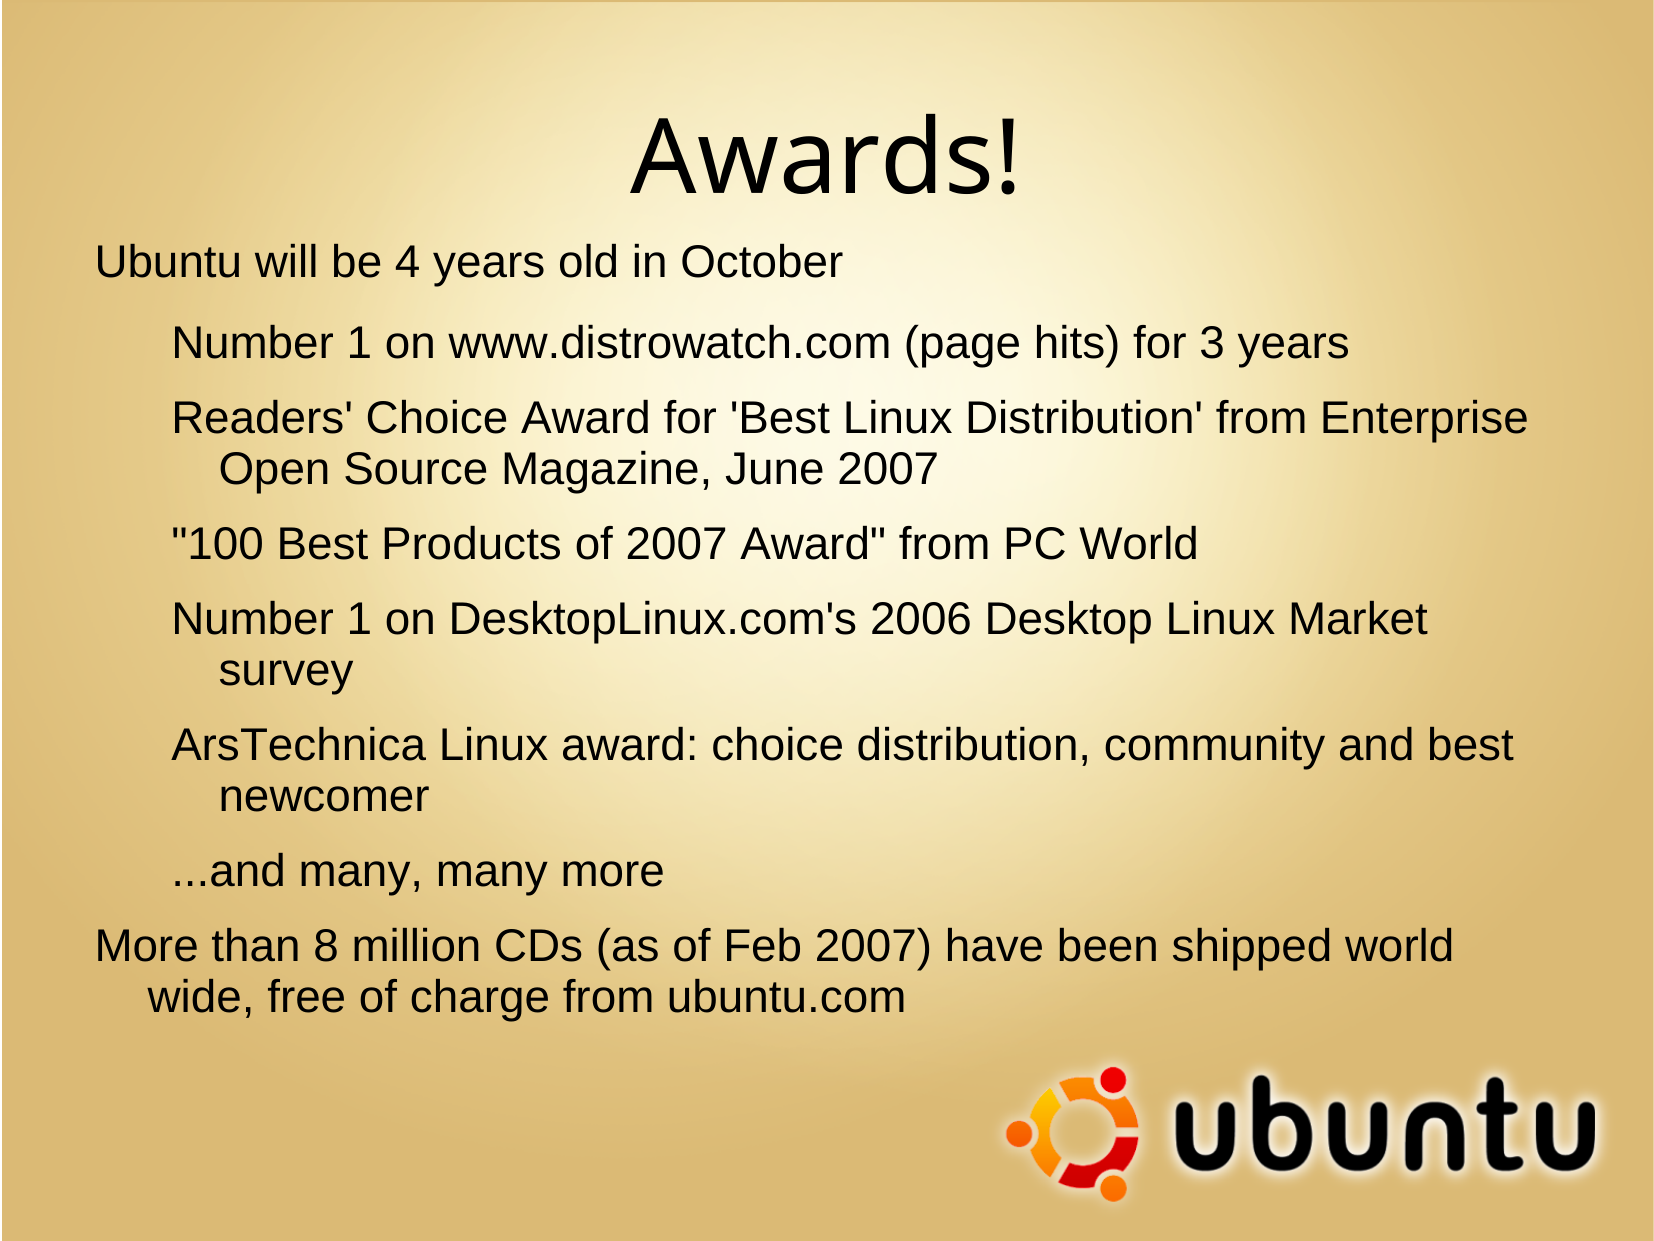

# Awards!
Ubuntu will be 4 years old in October
Number 1 on www.distrowatch.com (page hits) for 3 years
Readers' Choice Award for 'Best Linux Distribution' from Enterprise Open Source Magazine, June 2007
"100 Best Products of 2007 Award" from PC World
Number 1 on DesktopLinux.com's 2006 Desktop Linux Market survey
ArsTechnica Linux award: choice distribution, community and best newcomer
...and many, many more
More than 8 million CDs (as of Feb 2007) have been shipped world wide, free of charge from ubuntu.com